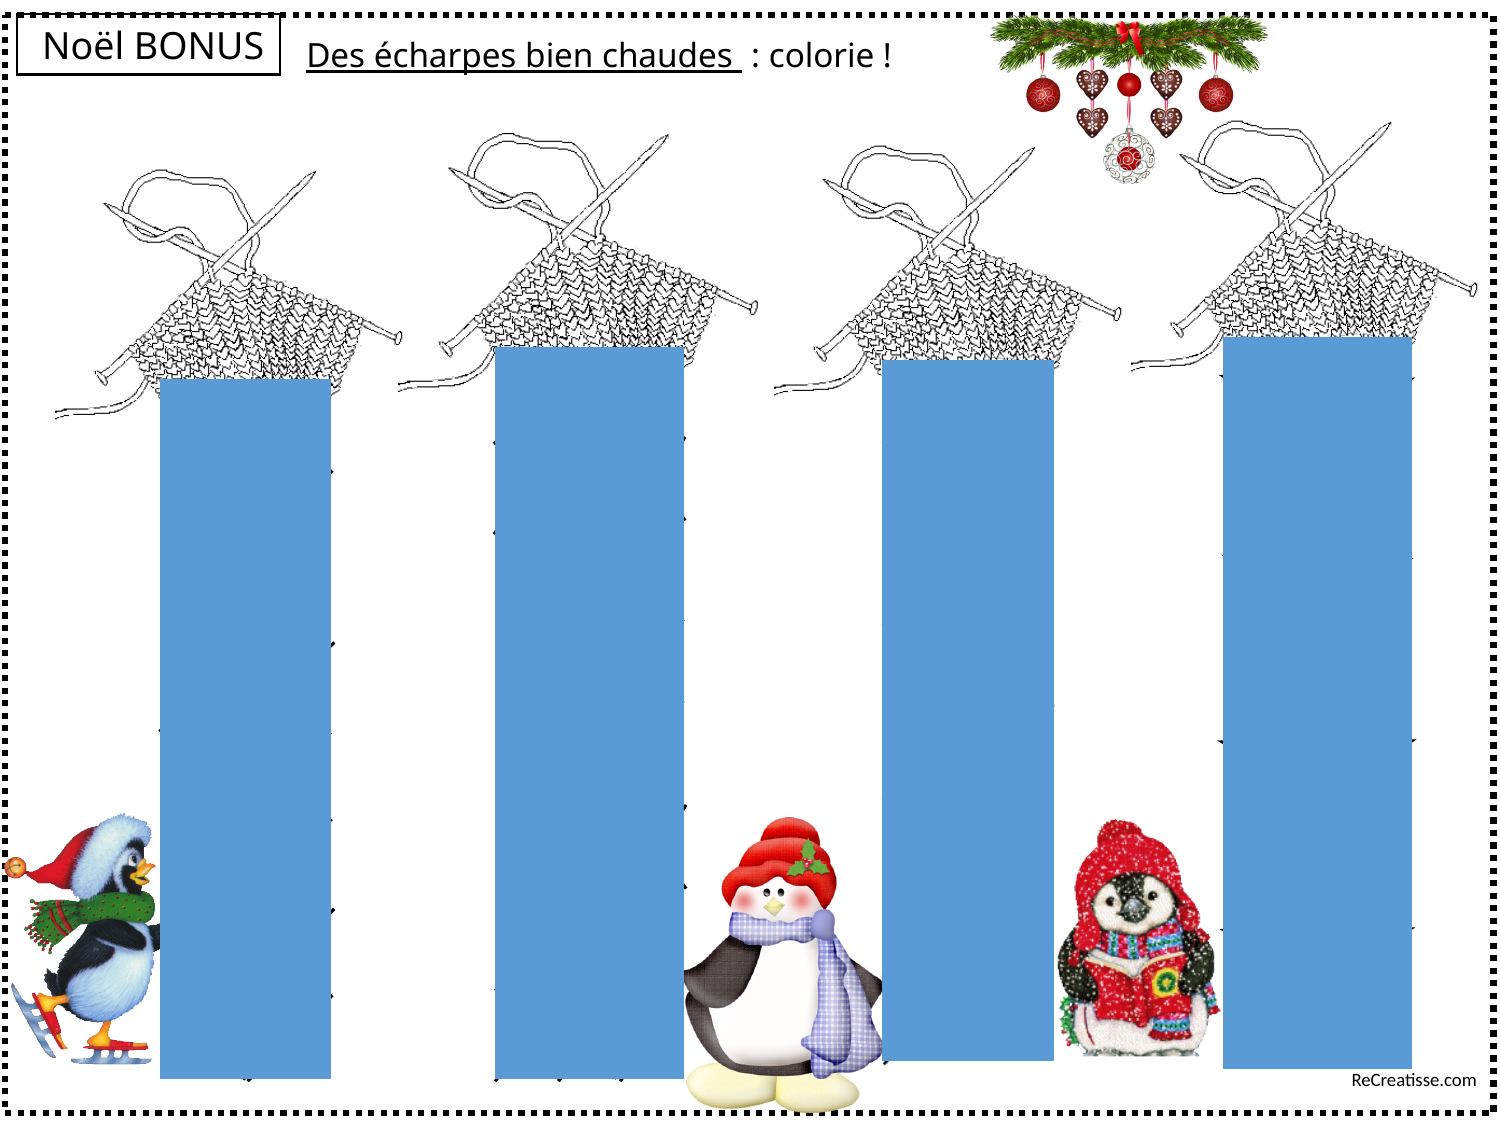

Noël BONUS
Des écharpes bien chaudes : colorie !
| | | |
| --- | --- | --- |
| | | |
| | | |
| | | |
| | | |
| | | |
| | | |
| | | |
| | | |
| --- | --- | --- |
| | | |
| | | |
| | | |
| | | |
| | | |
| | | |
| | | |
| | |
| --- | --- |
| | |
| | |
| | |
| | |
| | |
| | |
| | |
| | |
| --- | --- |
| | |
| | |
| | |
| | |
| | |
| | |
| | |
ReCreatisse.com